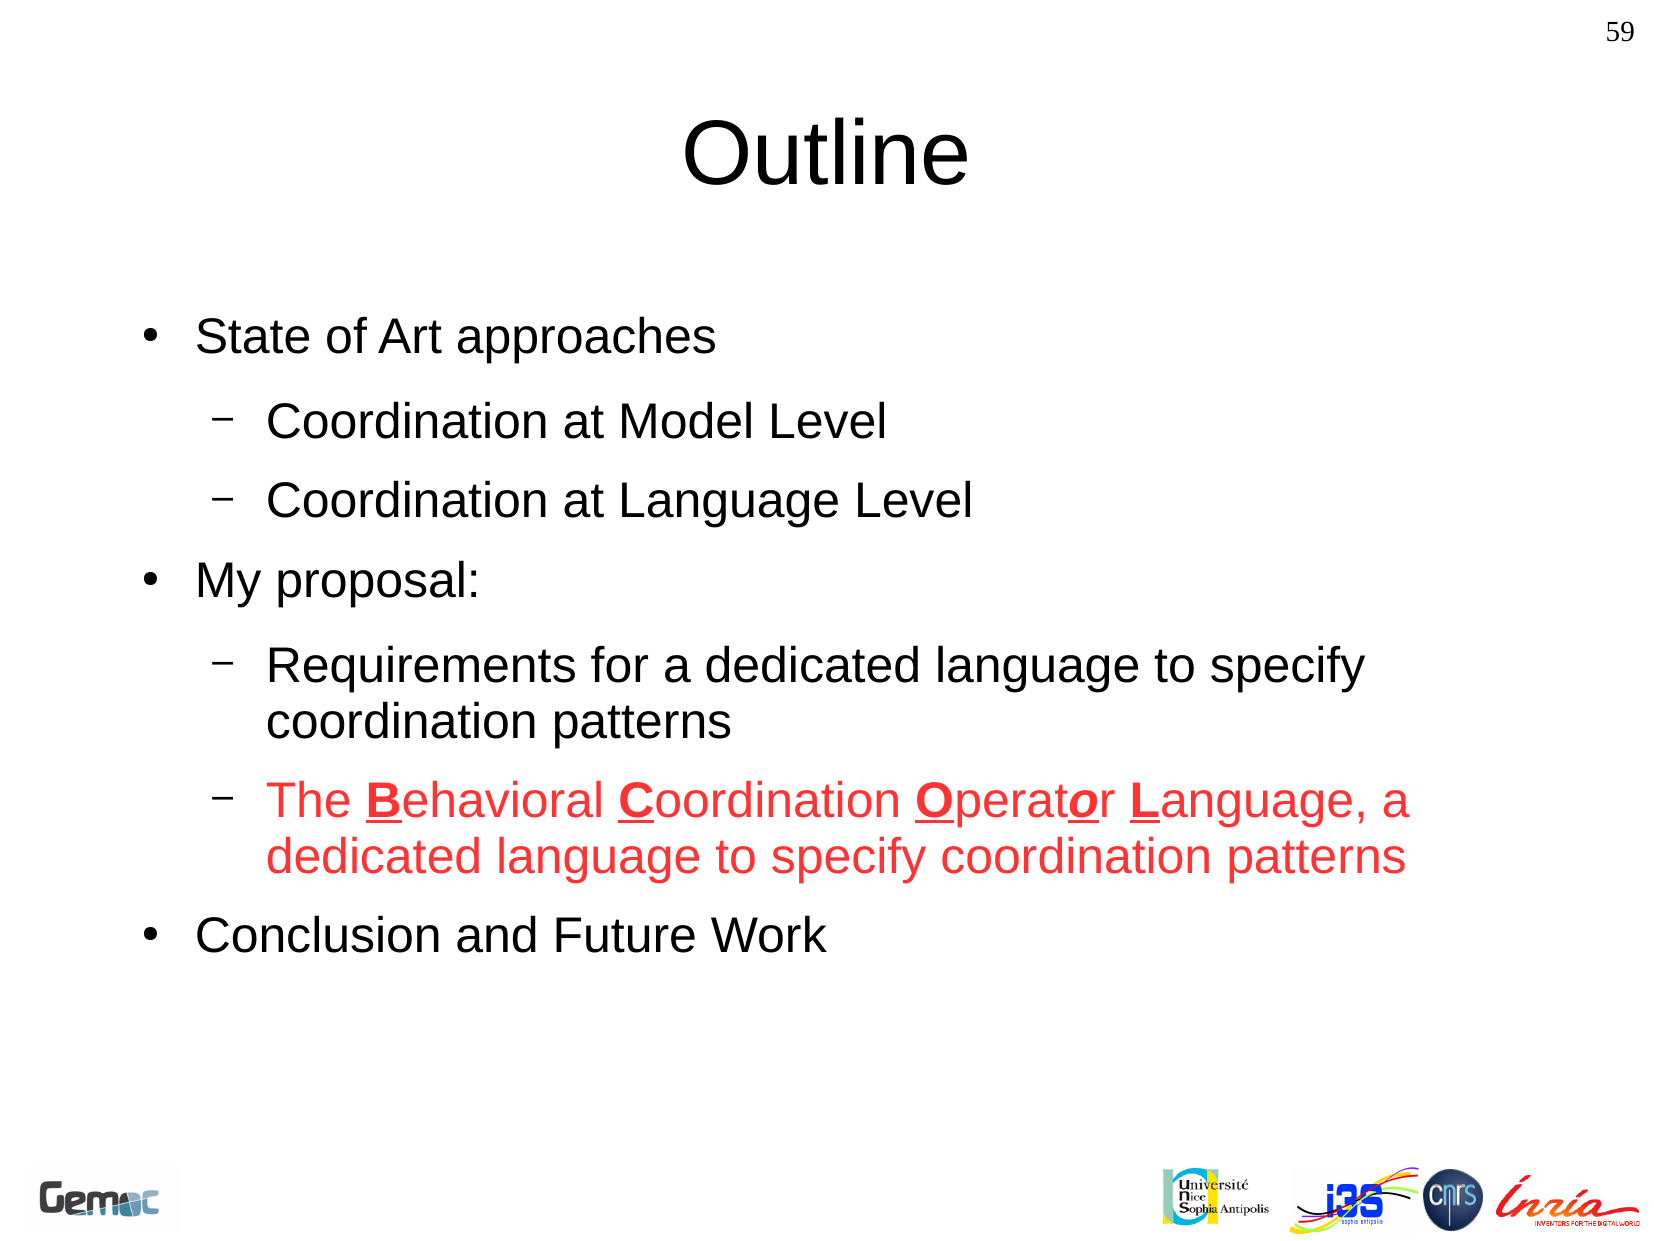

59
# Outline
State of Art approaches
Coordination at Model Level
Coordination at Language Level
My proposal:
Requirements for a dedicated language to specify coordination patterns
The Behavioral Coordination Operator Language, a dedicated language to specify coordination patterns
Conclusion and Future Work